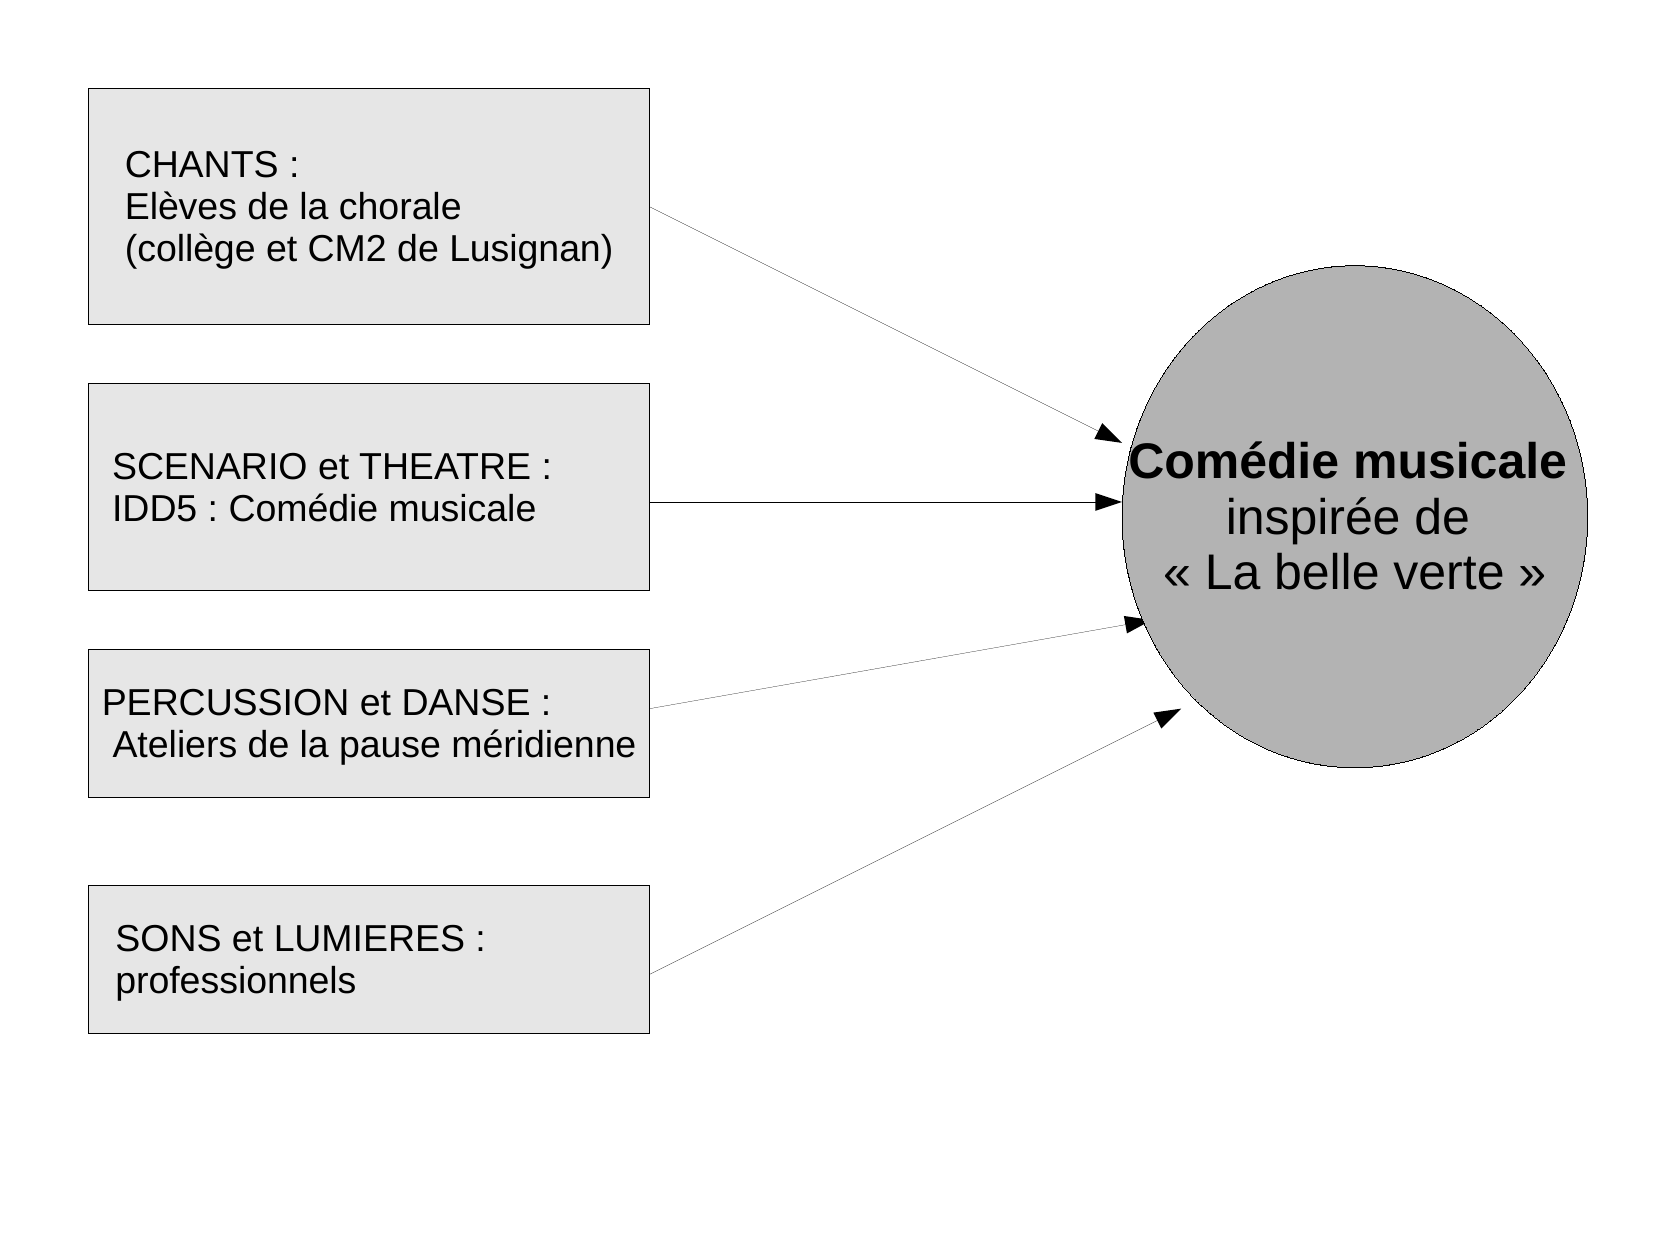

#
CHANTS :
Elèves de la chorale
(collège et CM2 de Lusignan)
Comédie musicale
inspirée de
« La belle verte »
SCENARIO et THEATRE :
IDD5 : Comédie musicale
PERCUSSION et DANSE :
 Ateliers de la pause méridienne
SONS et LUMIERES :
professionnels